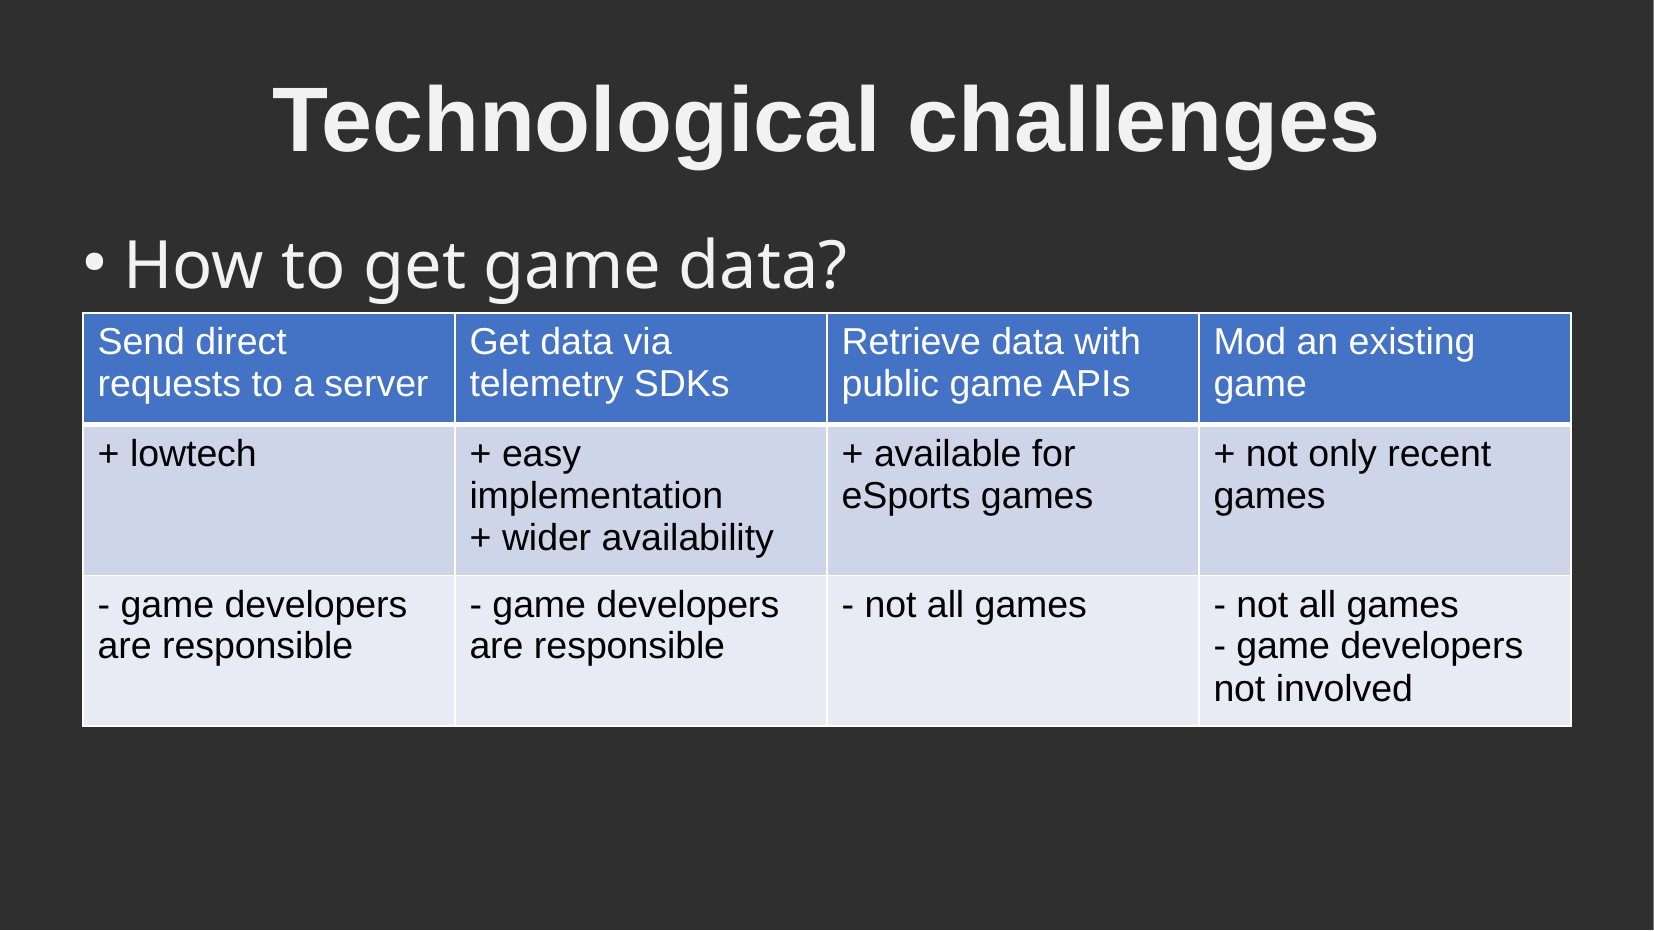

# Technological challenges
 How to get game data?
| Send direct requests to a server | Get data via telemetry SDKs | Retrieve data with public game APIs | Mod an existing game |
| --- | --- | --- | --- |
| + lowtech | + easy implementation + wider availability | + available for eSports games | + not only recent games |
| - game developers are responsible | - game developers are responsible | - not all games | - not all games - game developers not involved |